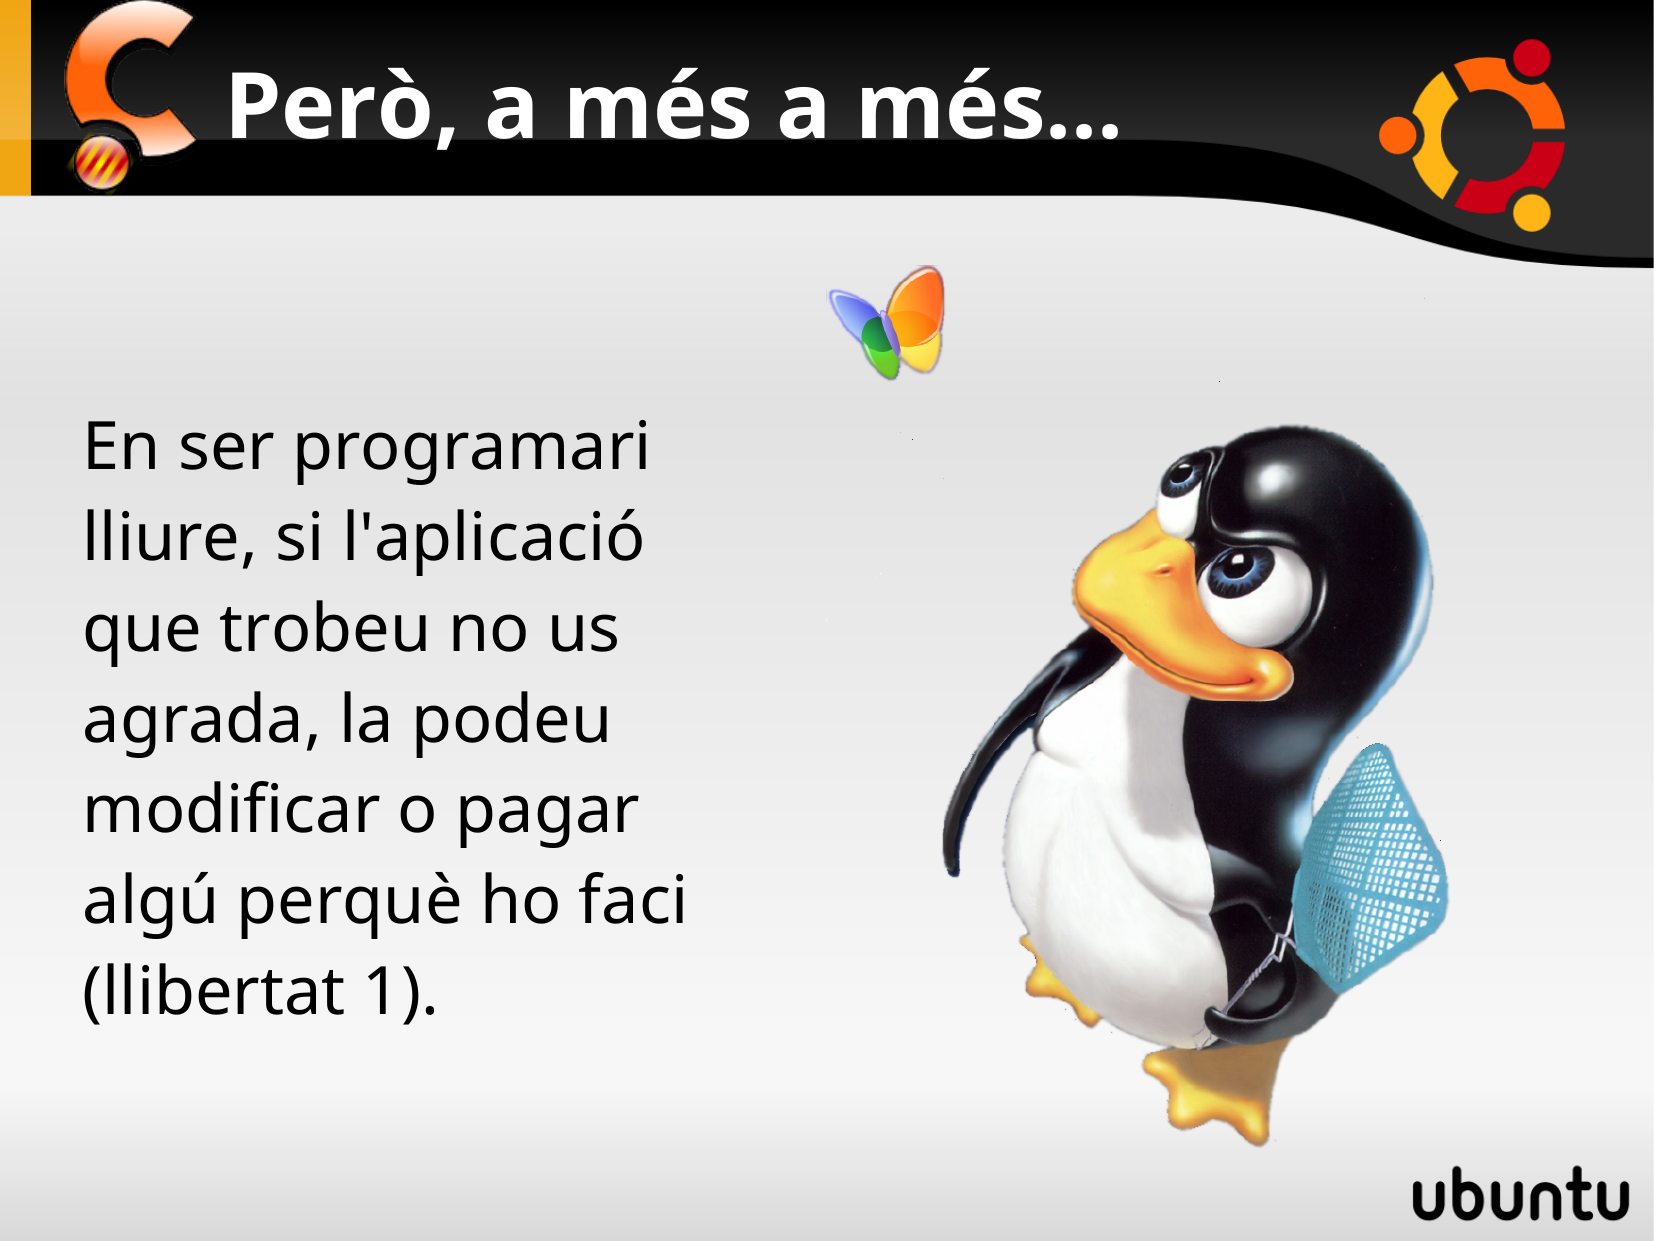

# Però, a més a més...
En ser programari lliure, si l'aplicació que trobeu no us agrada, la podeu modificar o pagar algú perquè ho faci (llibertat 1).